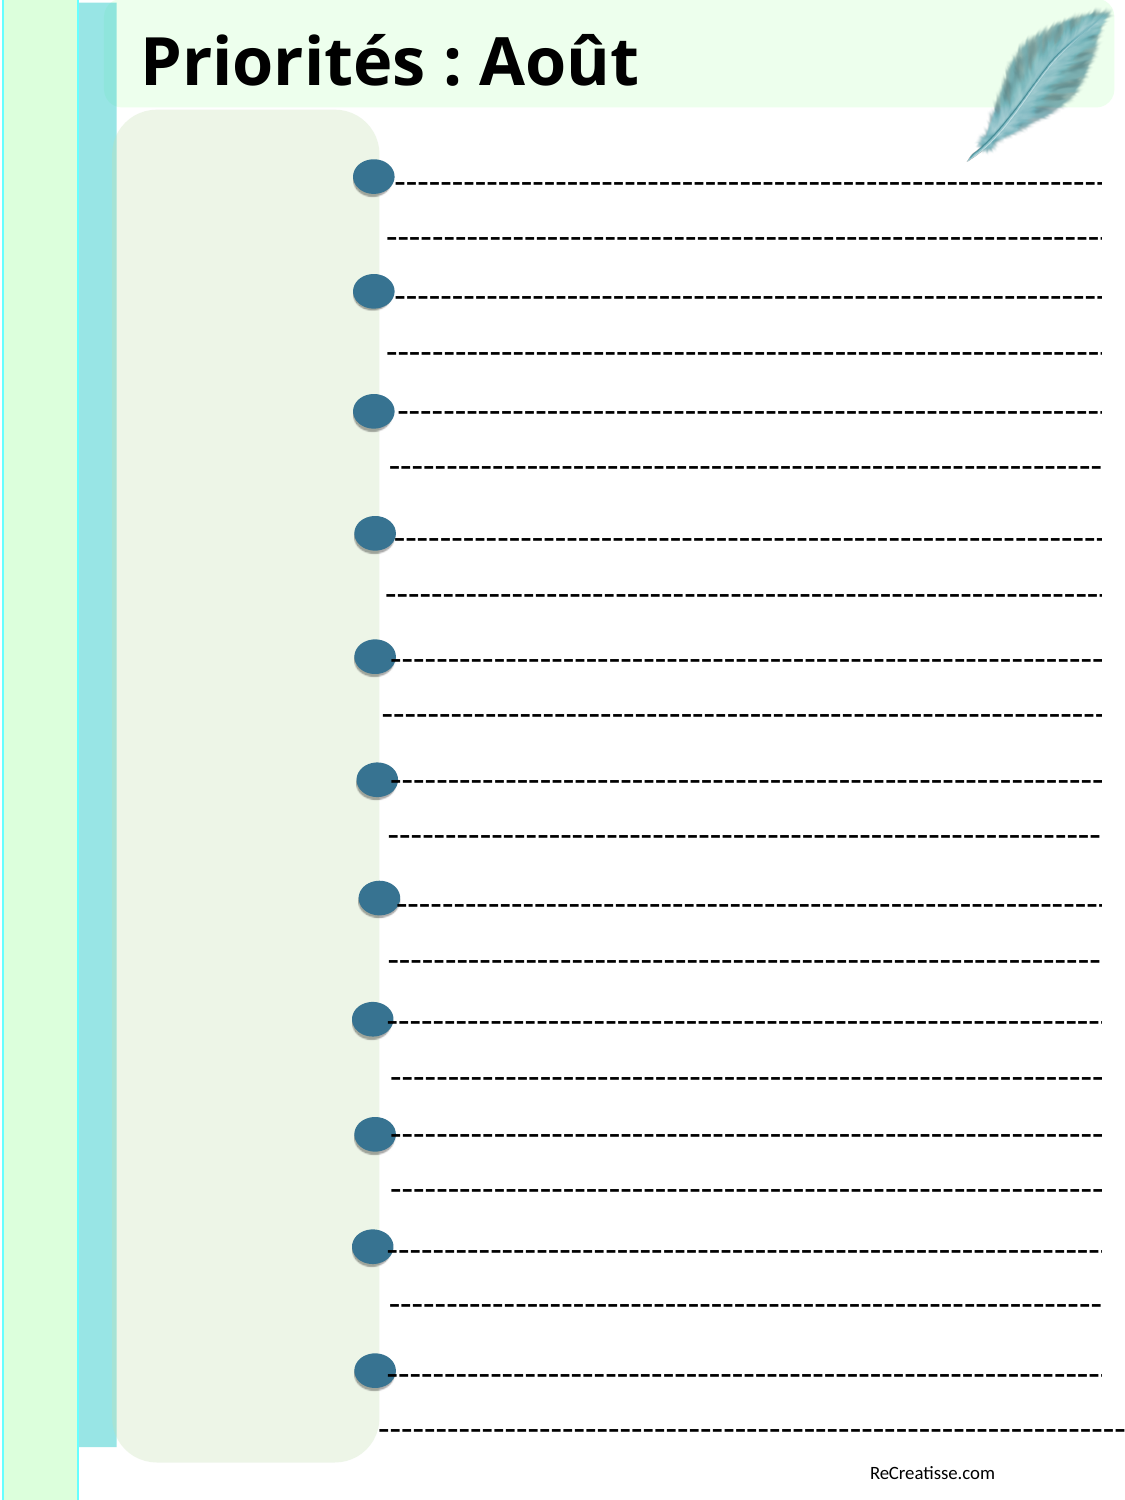

Priorités : Août
--------------------------------------------------------------------------------------
--------------------------------------------------------------------------------------
--------------------------------------------------------------------------------------
--------------------------------------------------------------------------------------
--------------------------------------------------------------------------------------
--------------------------------------------------------------------------------------
--------------------------------------------------------------------------------------
--------------------------------------------------------------------------------------
--------------------------------------------------------------------------------------
--------------------------------------------------------------------------------------
--------------------------------------------------------------------------------------
--------------------------------------------------------------------------------------
--------------------------------------------------------------------------------------
--------------------------------------------------------------------------------------
--------------------------------------------------------------------------------------
--------------------------------------------------------------------------------------
--------------------------------------------------------------------------------------
--------------------------------------------------------------------------------------
--------------------------------------------------------------------------------------
--------------------------------------------------------------------------------------
--------------------------------------------------------------------------------------
--------------------------------------------------------------------------------------
ReCreatisse.com